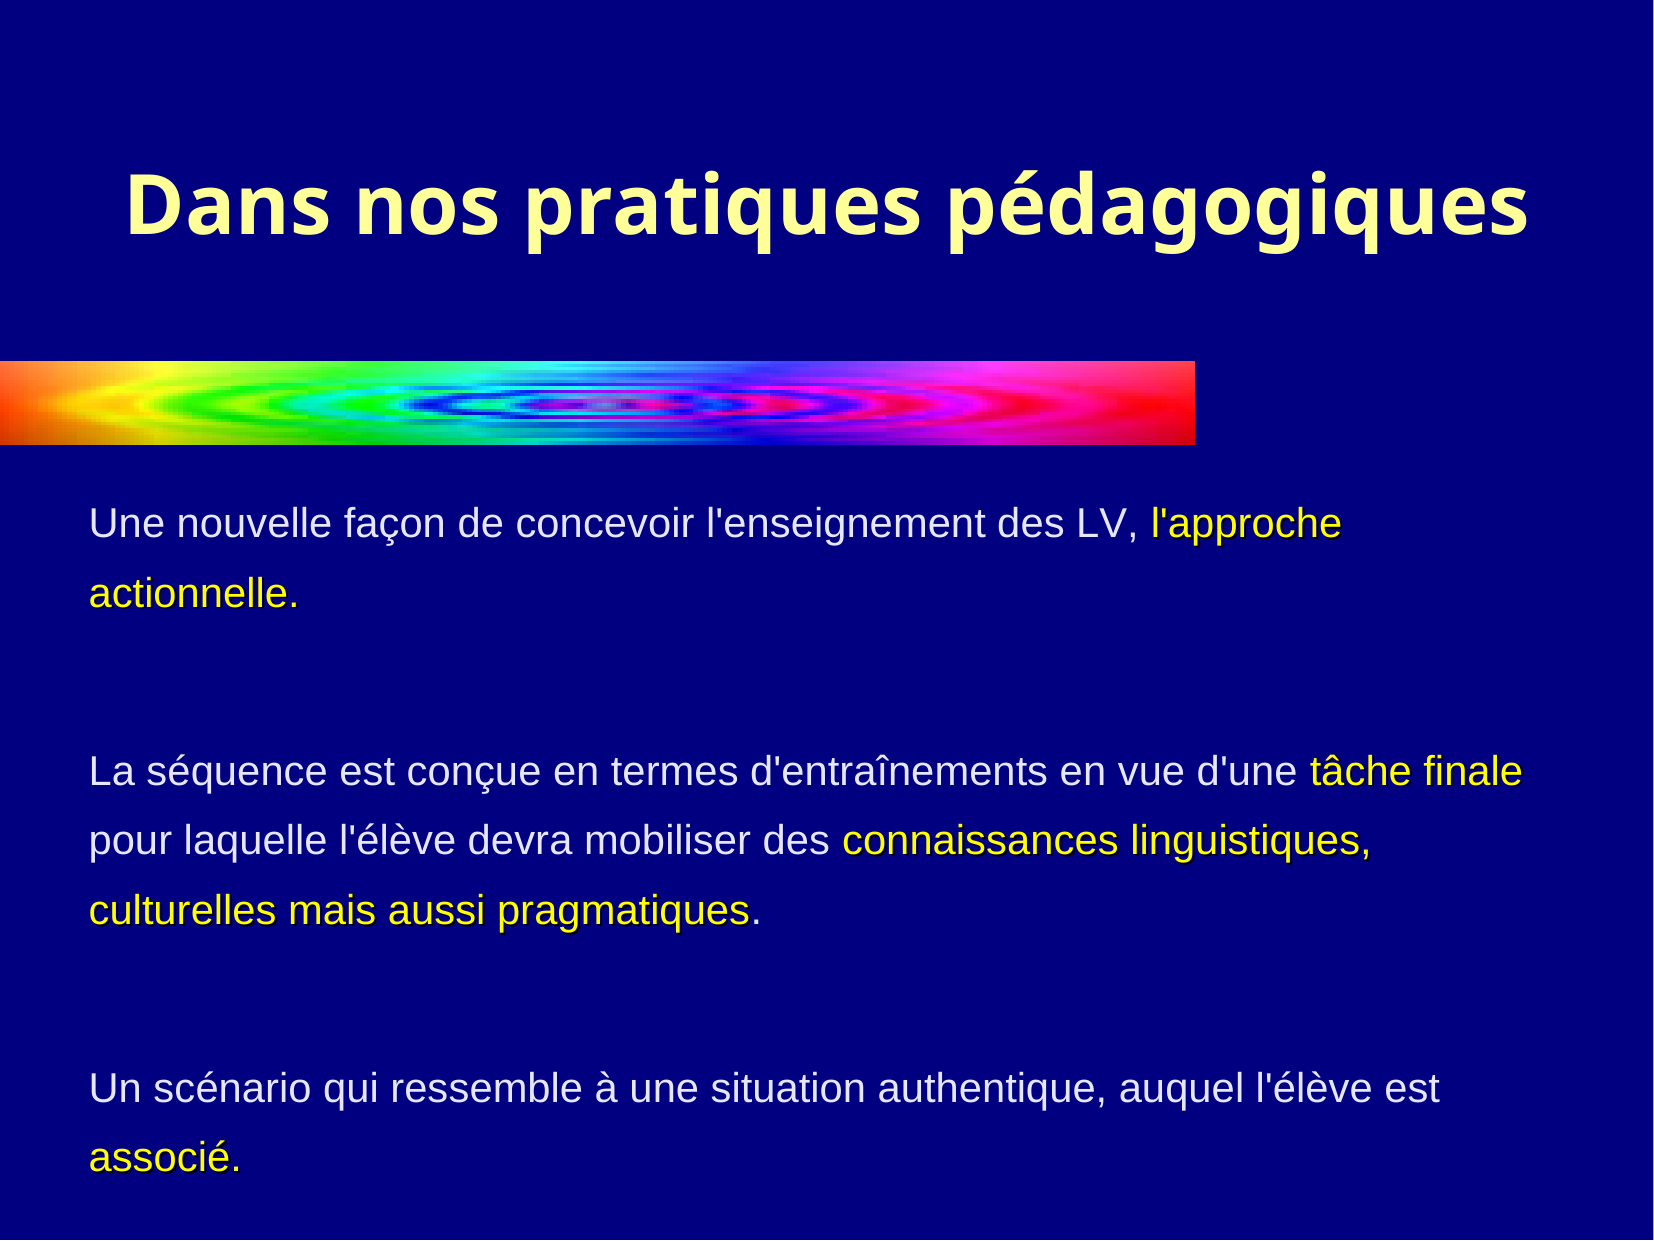

# Dans nos pratiques pédagogiques
Une nouvelle façon de concevoir l'enseignement des LV, l'approche actionnelle.
La séquence est conçue en termes d'entraînements en vue d'une tâche finale pour laquelle l'élève devra mobiliser des connaissances linguistiques, culturelles mais aussi pragmatiques.
Un scénario qui ressemble à une situation authentique, auquel l'élève est associé.